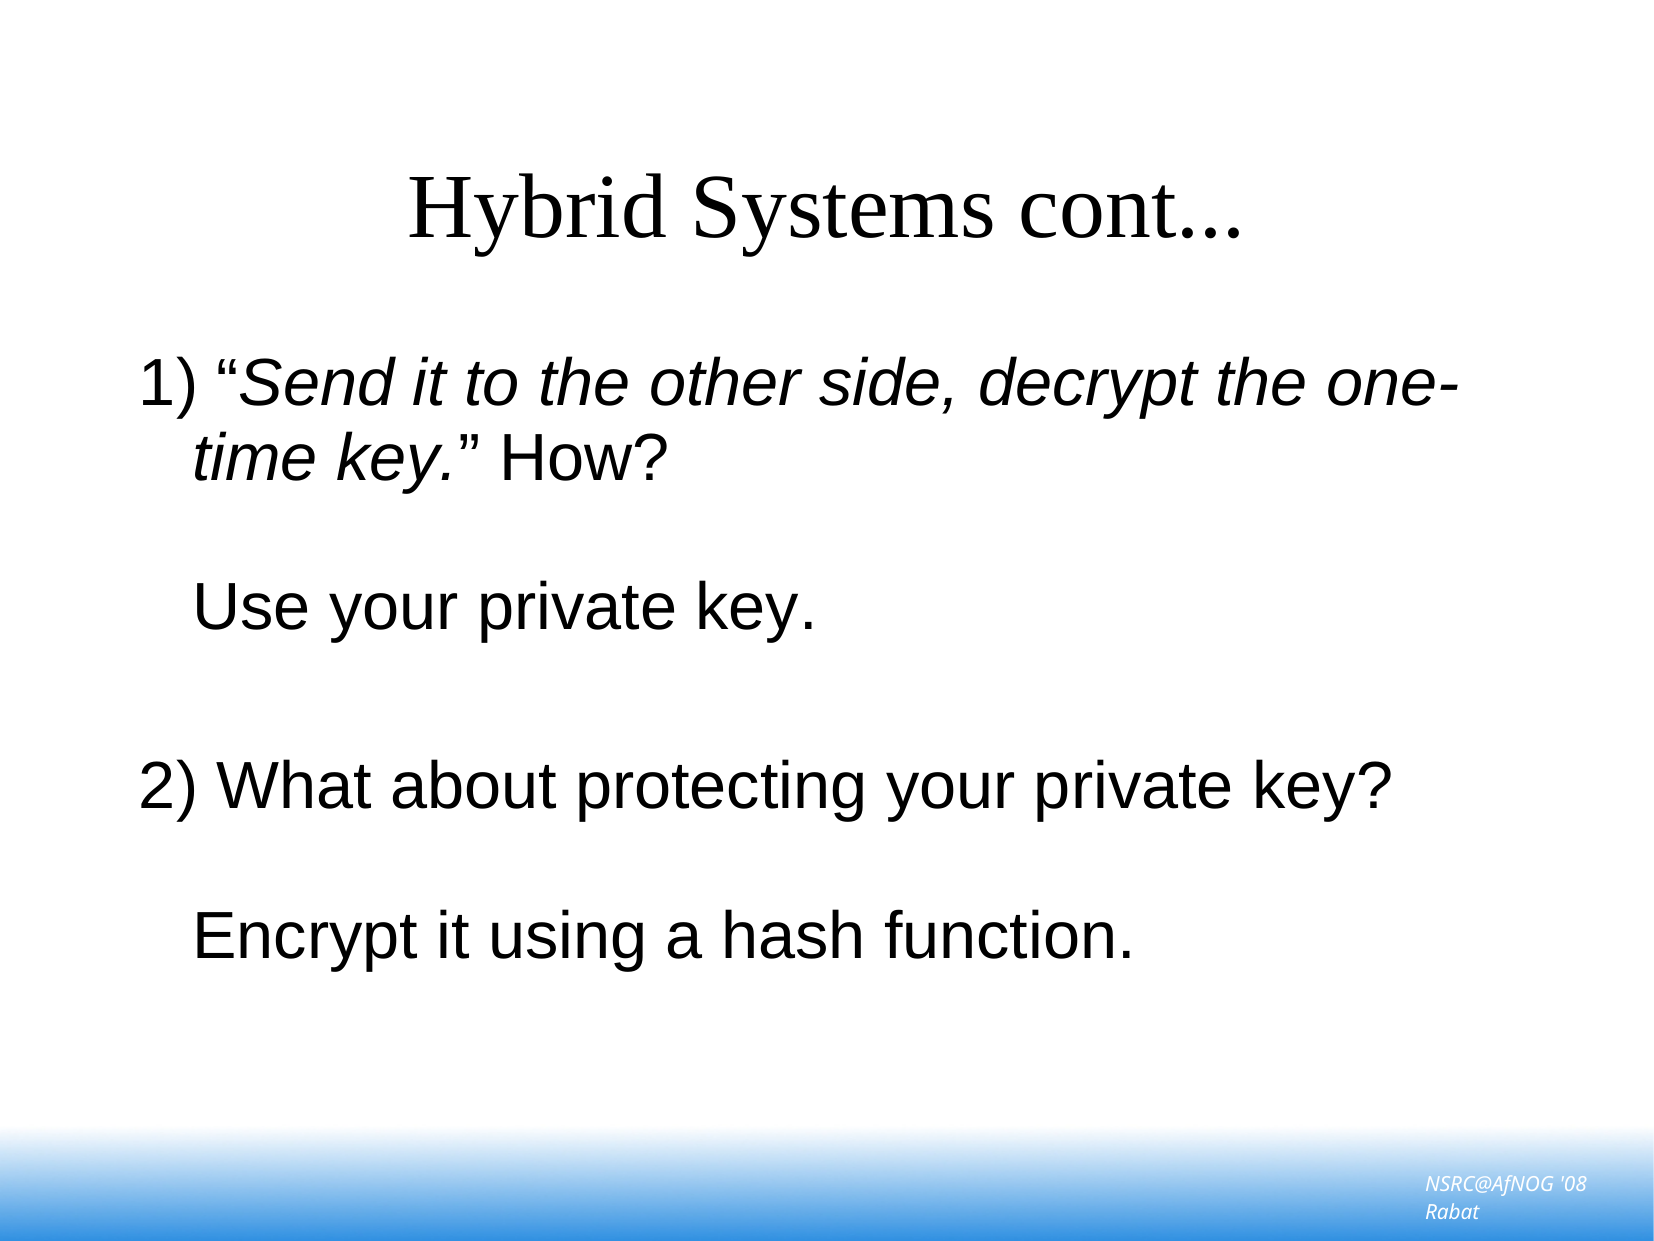

# Hybrid Systems cont...
 “Send it to the other side, decrypt the one-time key.” How?
Use your private key.
 What about protecting your private key?
Encrypt it using a hash function.